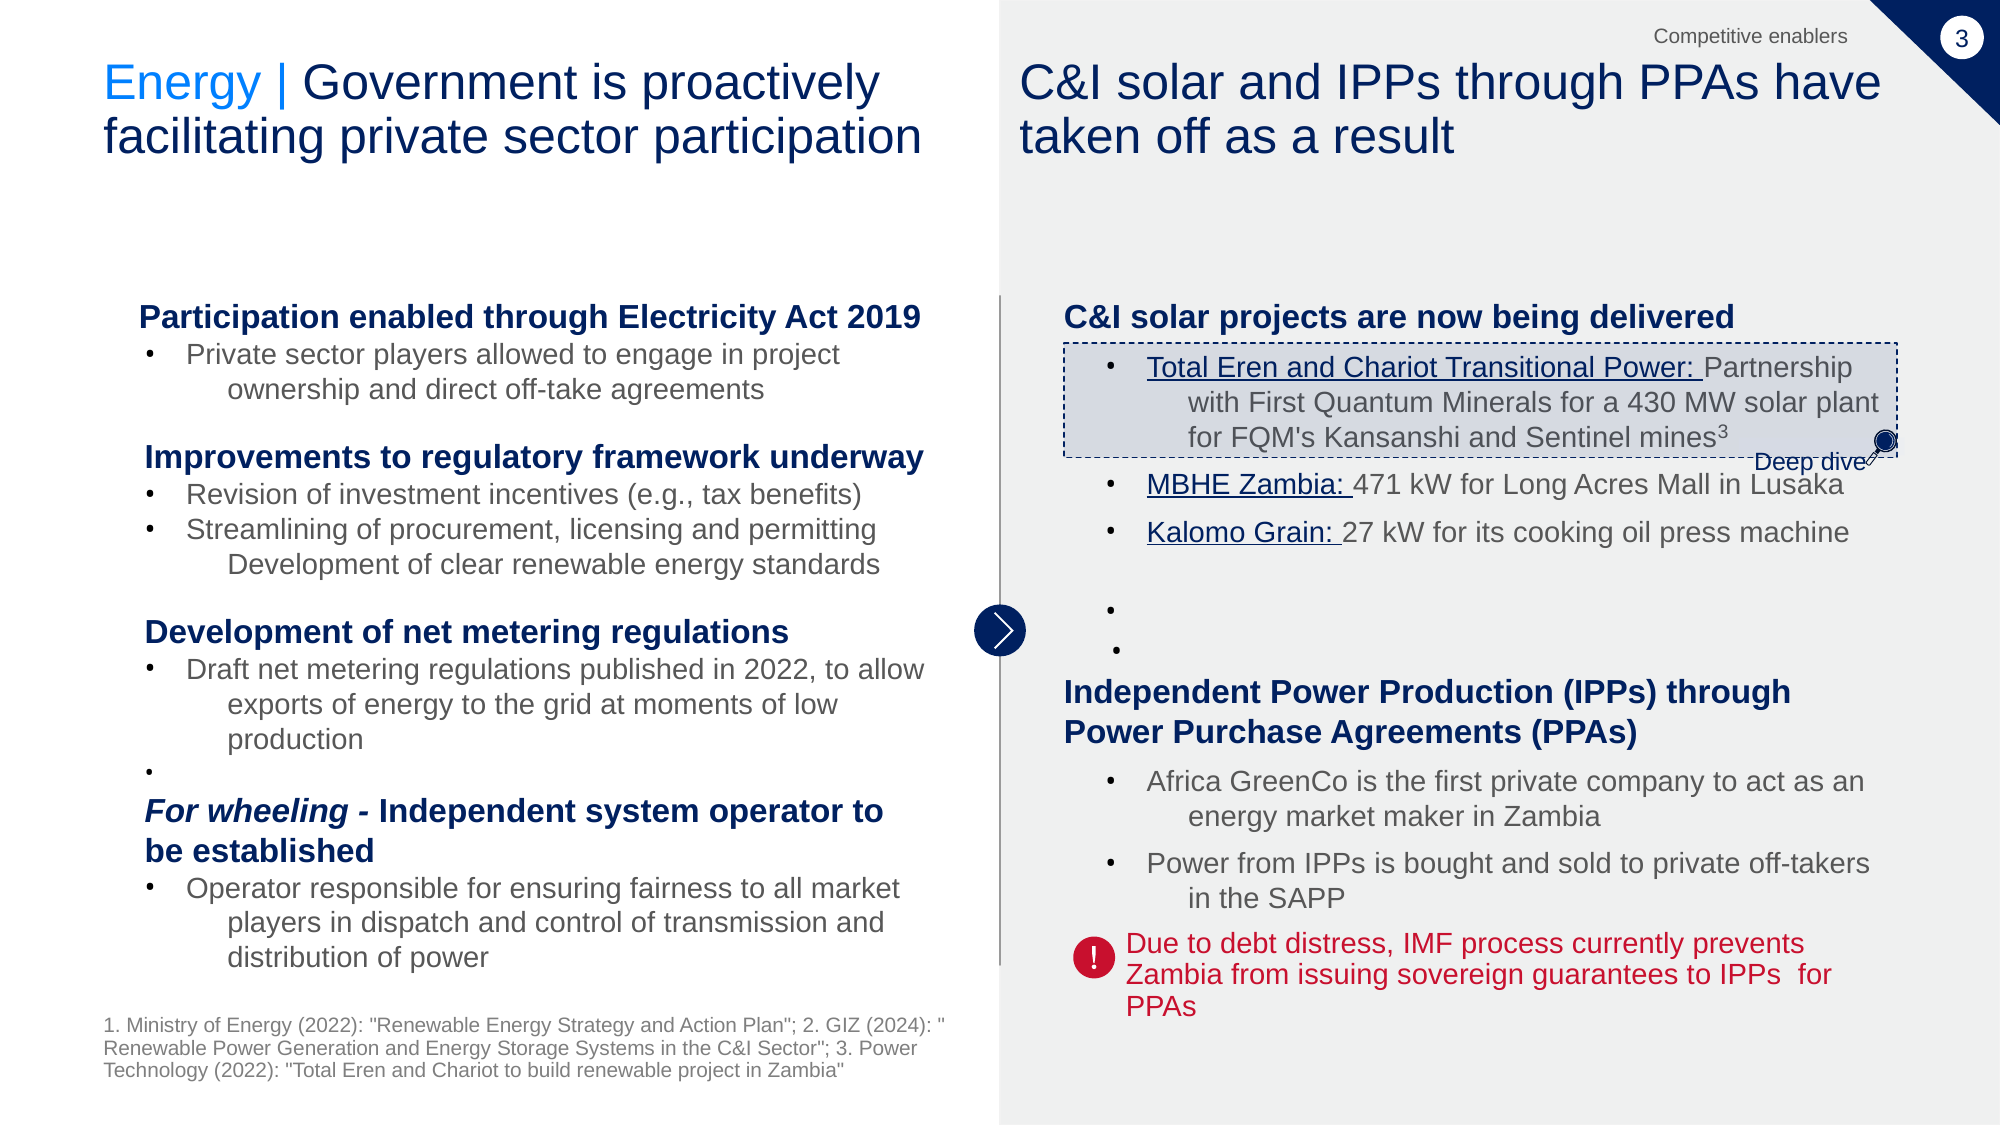

Competitive enablers
3
# Energy | Government is proactively facilitating private sector participation
C&I solar and IPPs through PPAs have taken off as a result
Participation enabled through Electricity Act 2019
Private sector players allowed to engage in project ownership and direct off-take agreements
Improvements to regulatory framework underway
Revision of investment incentives (e.g., tax benefits)
Streamlining of procurement, licensing and permitting Development of clear renewable energy standards
Development of net metering regulations
Draft net metering regulations published in 2022, to allow exports of energy to the grid at moments of low production
For wheeling - Independent system operator to be established
Operator responsible for ensuring fairness to all market players in dispatch and control of transmission and distribution of power
C&I solar projects are now being delivered
Total Eren and Chariot Transitional Power: Partnership with First Quantum Minerals for a 430 MW solar plant for FQM's Kansanshi and Sentinel mines3
MBHE Zambia: 471 kW for Long Acres Mall in Lusaka
Kalomo Grain: 27 kW for its cooking oil press machine
Independent Power Production (IPPs) through Power Purchase Agreements (PPAs)
Africa GreenCo is the first private company to act as an energy market maker in Zambia
Power from IPPs is bought and sold to private off-takers in the SAPP
Deep dive
Due to debt distress, IMF process currently prevents Zambia from issuing sovereign guarantees to IPPs for PPAs
1. Ministry of Energy (2022): "Renewable Energy Strategy and Action Plan"; 2. GIZ (2024): "Renewable Power Generation and Energy Storage Systems in the C&I Sector"; 3. Power Technology (2022): "Total Eren and Chariot to build renewable project in Zambia"